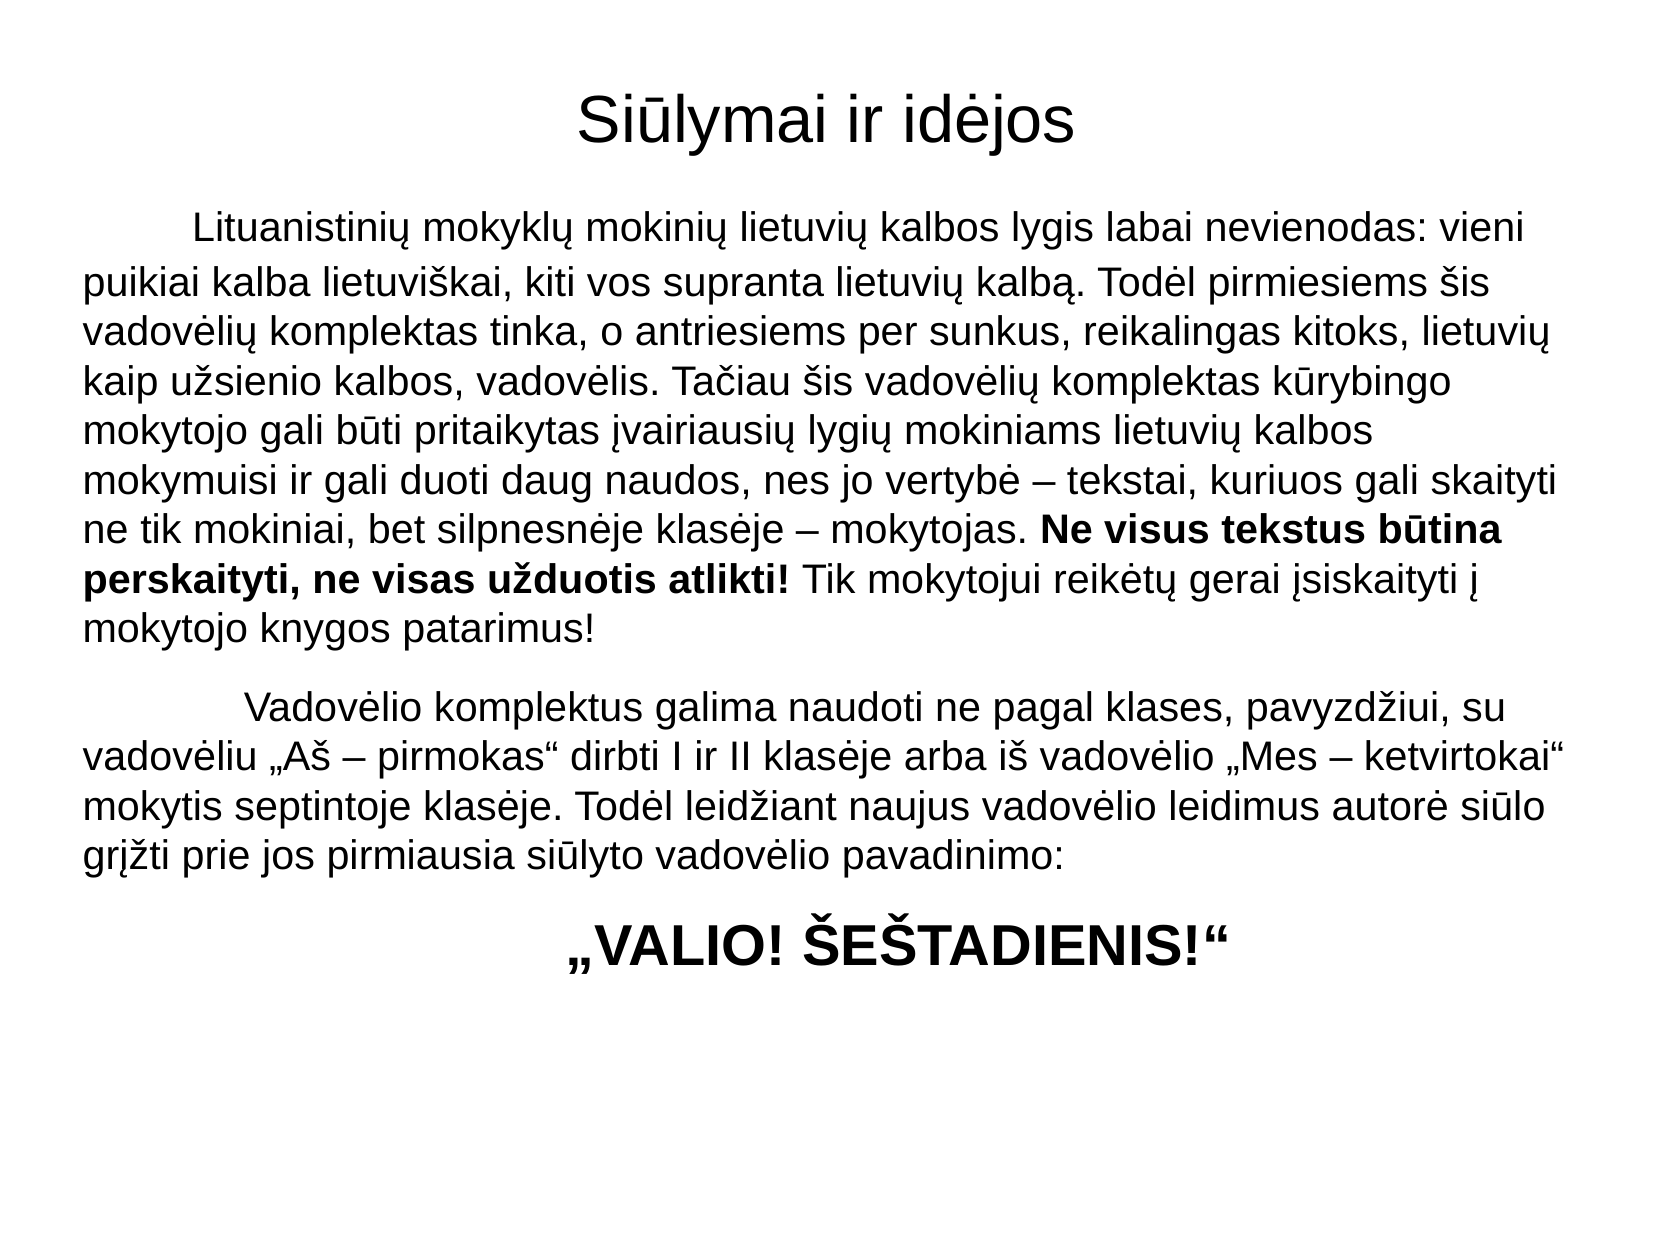

# Siūlymai ir idėjos
 Lituanistinių mokyklų mokinių lietuvių kalbos lygis labai nevienodas: vieni puikiai kalba lietuviškai, kiti vos supranta lietuvių kalbą. Todėl pirmiesiems šis vadovėlių komplektas tinka, o antriesiems per sunkus, reikalingas kitoks, lietuvių kaip užsienio kalbos, vadovėlis. Tačiau šis vadovėlių komplektas kūrybingo mokytojo gali būti pritaikytas įvairiausių lygių mokiniams lietuvių kalbos mokymuisi ir gali duoti daug naudos, nes jo vertybė – tekstai, kuriuos gali skaityti ne tik mokiniai, bet silpnesnėje klasėje – mokytojas. Ne visus tekstus būtina perskaityti, ne visas užduotis atlikti! Tik mokytojui reikėtų gerai įsiskaityti į mokytojo knygos patarimus!
 Vadovėlio komplektus galima naudoti ne pagal klases, pavyzdžiui, su vadovėliu „Aš – pirmokas“ dirbti I ir II klasėje arba iš vadovėlio „Mes – ketvirtokai“ mokytis septintoje klasėje. Todėl leidžiant naujus vadovėlio leidimus autorė siūlo grįžti prie jos pirmiausia siūlyto vadovėlio pavadinimo:
 „VALIO! ŠEŠTADIENIS!“